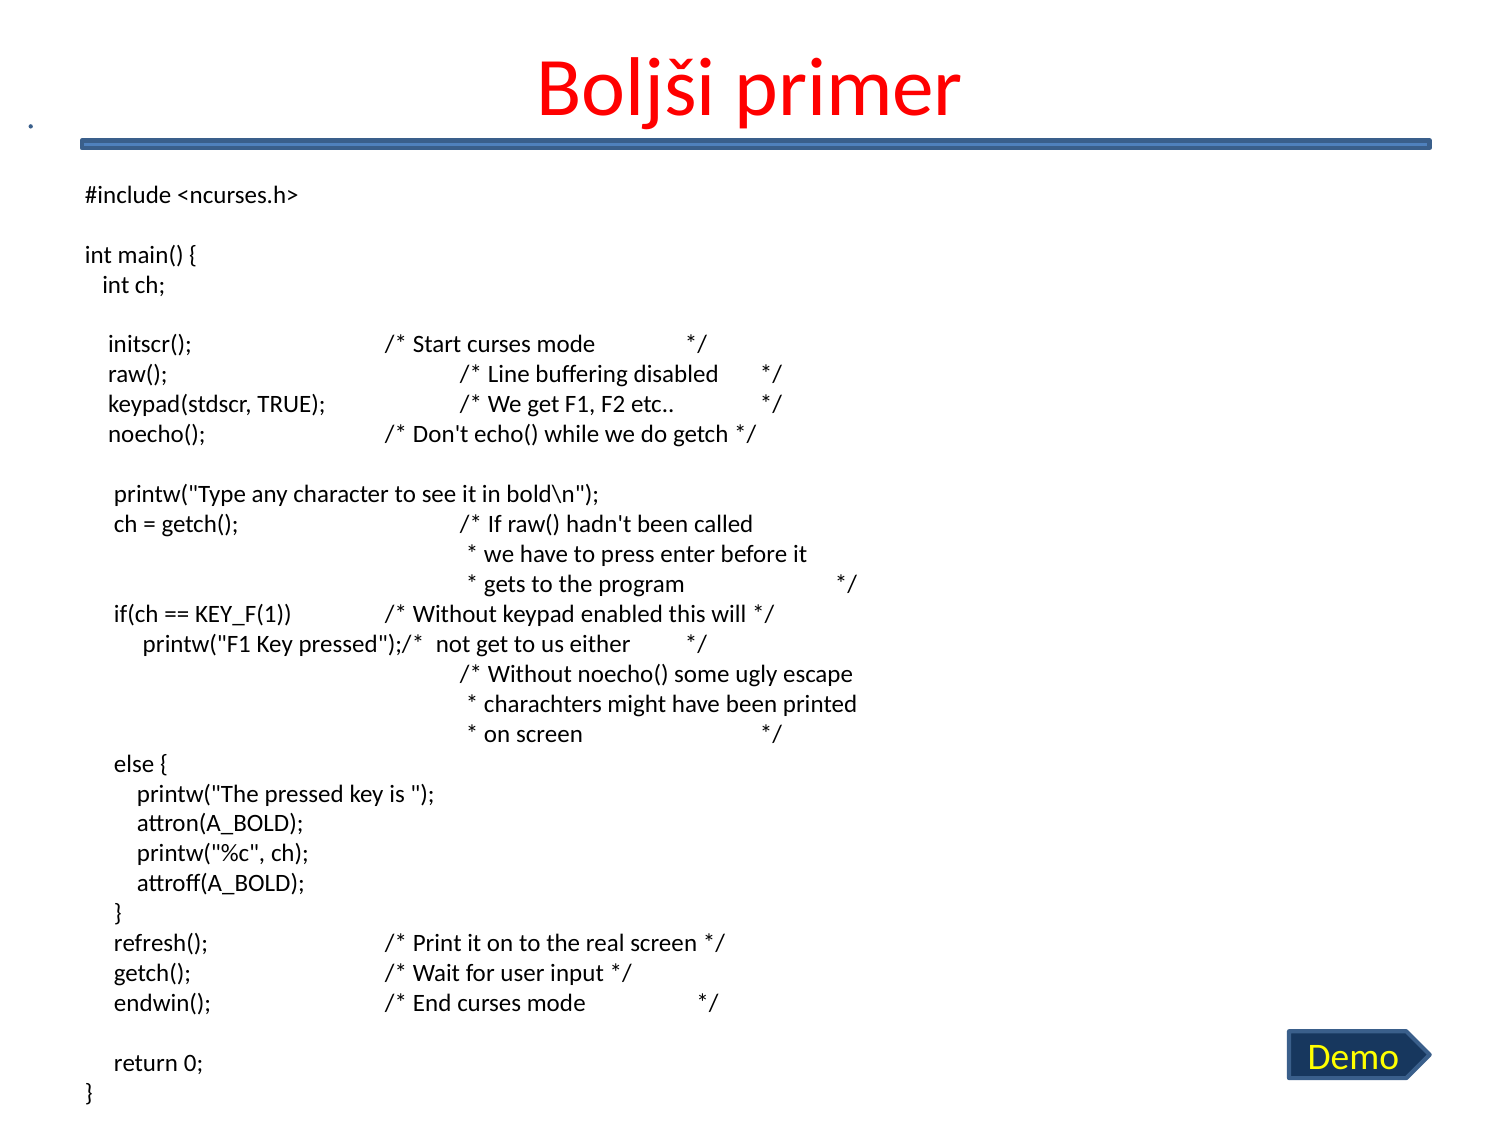

# Boljši primer
#include <ncurses.h>
int main() {
 int ch;
 initscr();			/* Start curses mode 		*/
 raw();				/* Line buffering disabled	*/
 keypad(stdscr, TRUE);		/* We get F1, F2 etc..		*/
 noecho();			/* Don't echo() while we do getch */
 printw("Type any character to see it in bold\n");
 ch = getch();			/* If raw() hadn't been called
					 * we have to press enter before it
					 * gets to the program 		*/
 if(ch == KEY_F(1))		/* Without keypad enabled this will */
 printw("F1 Key pressed");/* not get to us either	*/
					/* Without noecho() some ugly escape
					 * charachters might have been printed
					 * on screen			*/
 else {
 printw("The pressed key is ");
 attron(A_BOLD);
 printw("%c", ch);
 attroff(A_BOLD);
 }
 refresh();			/* Print it on to the real screen */
 getch();			/* Wait for user input */
 endwin();			/* End curses mode		 */
 return 0;
}
Demo